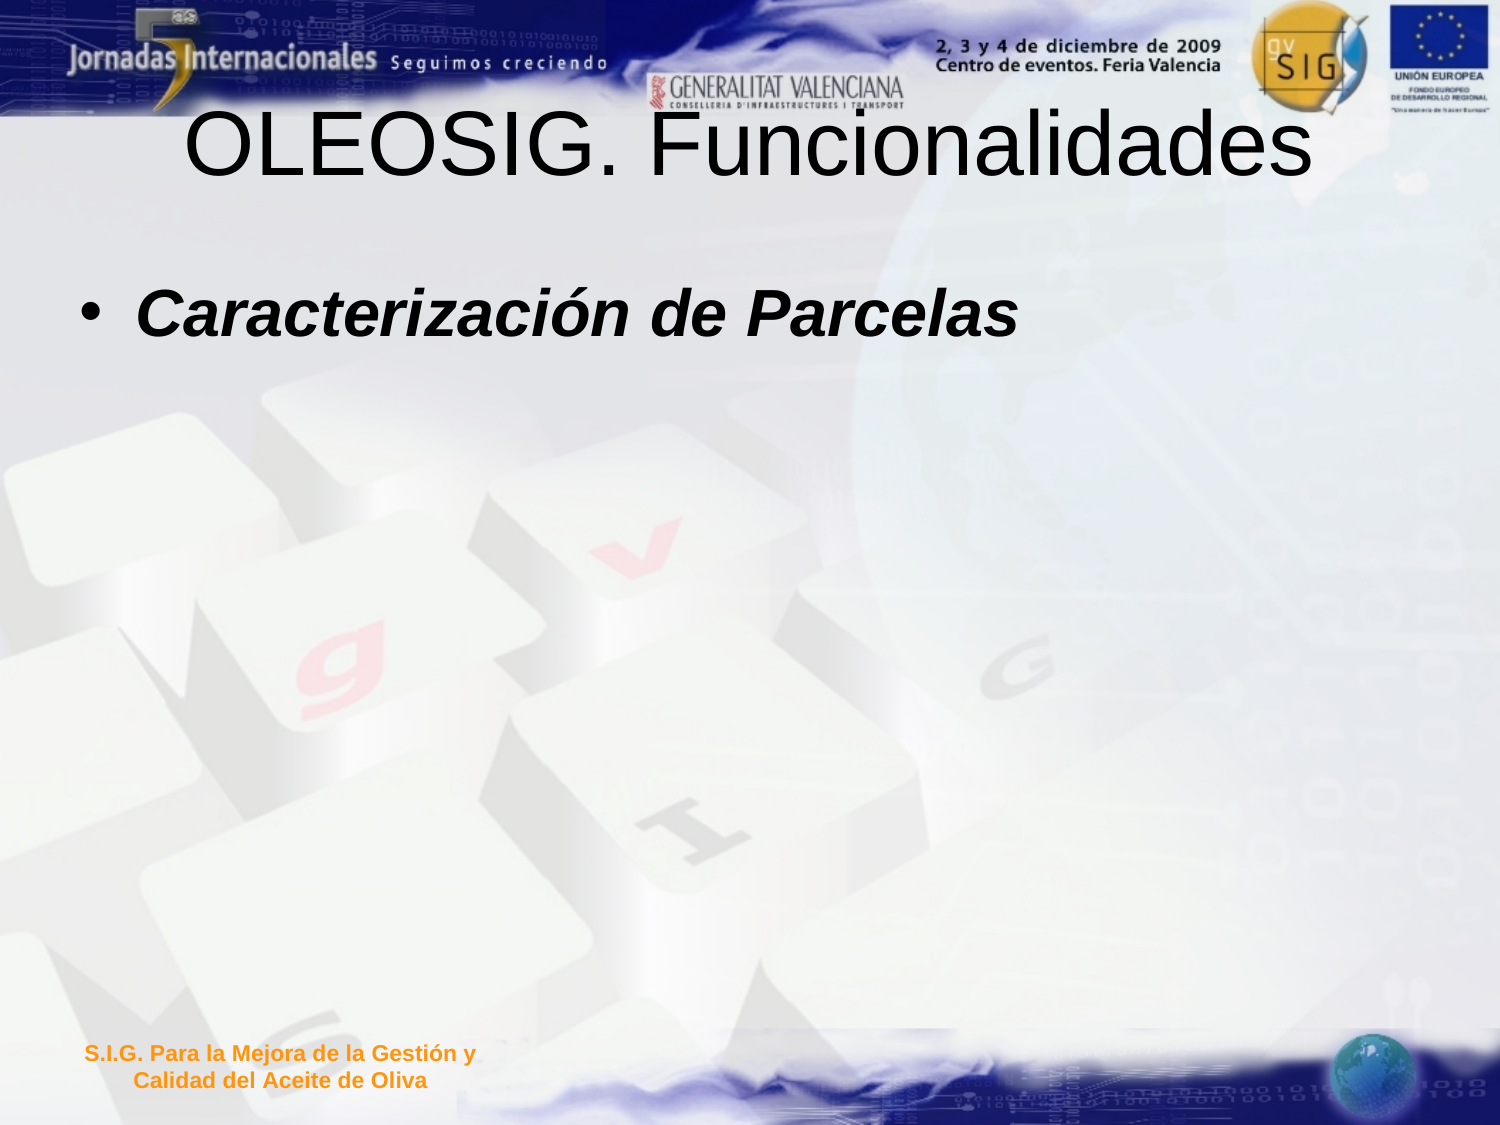

# OLEOSIG. Funcionalidades
Caracterización de Parcelas
S.I.G. Para la Mejora de la Gestión y Calidad del Aceite de Oliva